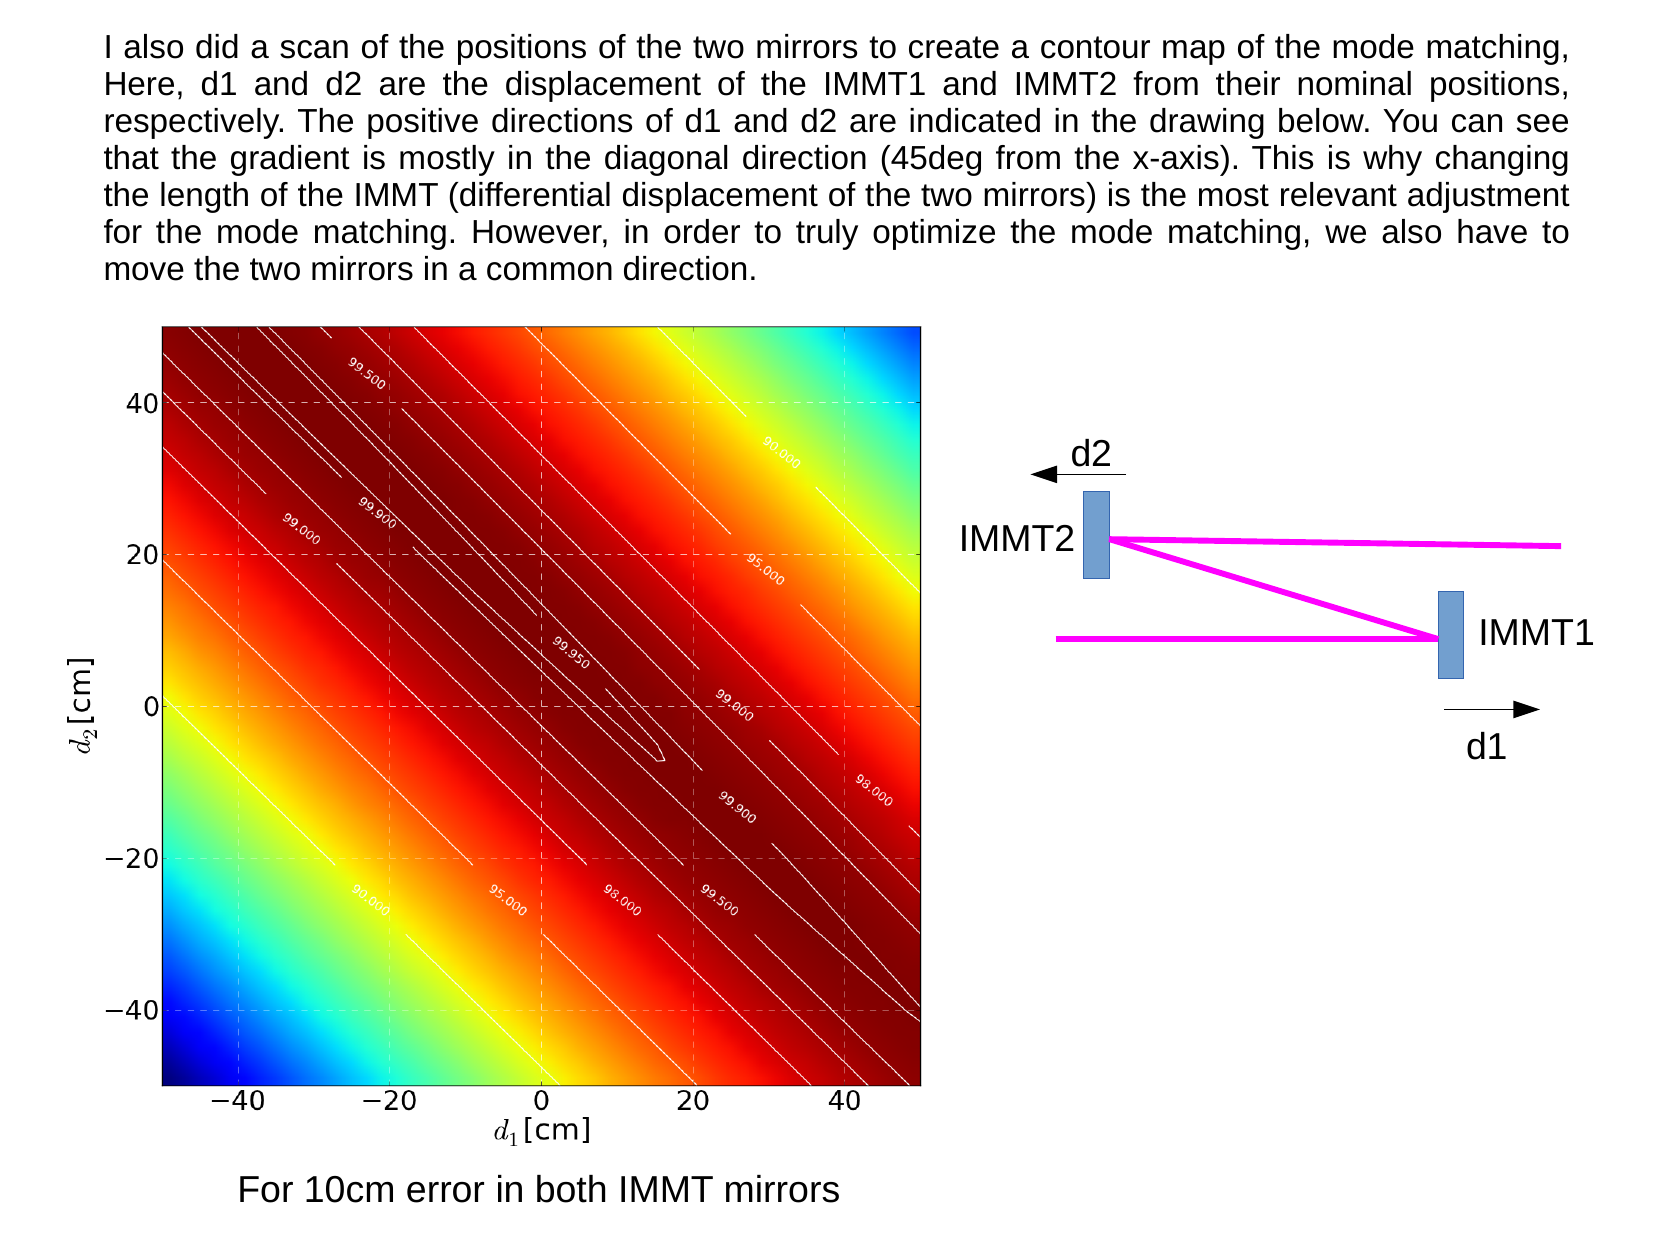

I also did a scan of the positions of the two mirrors to create a contour map of the mode matching, Here, d1 and d2 are the displacement of the IMMT1 and IMMT2 from their nominal positions, respectively. The positive directions of d1 and d2 are indicated in the drawing below. You can see that the gradient is mostly in the diagonal direction (45deg from the x-axis). This is why changing the length of the IMMT (differential displacement of the two mirrors) is the most relevant adjustment for the mode matching. However, in order to truly optimize the mode matching, we also have to move the two mirrors in a common direction.
d2
IMMT2
IMMT1
d1
For 10cm error in both IMMT mirrors